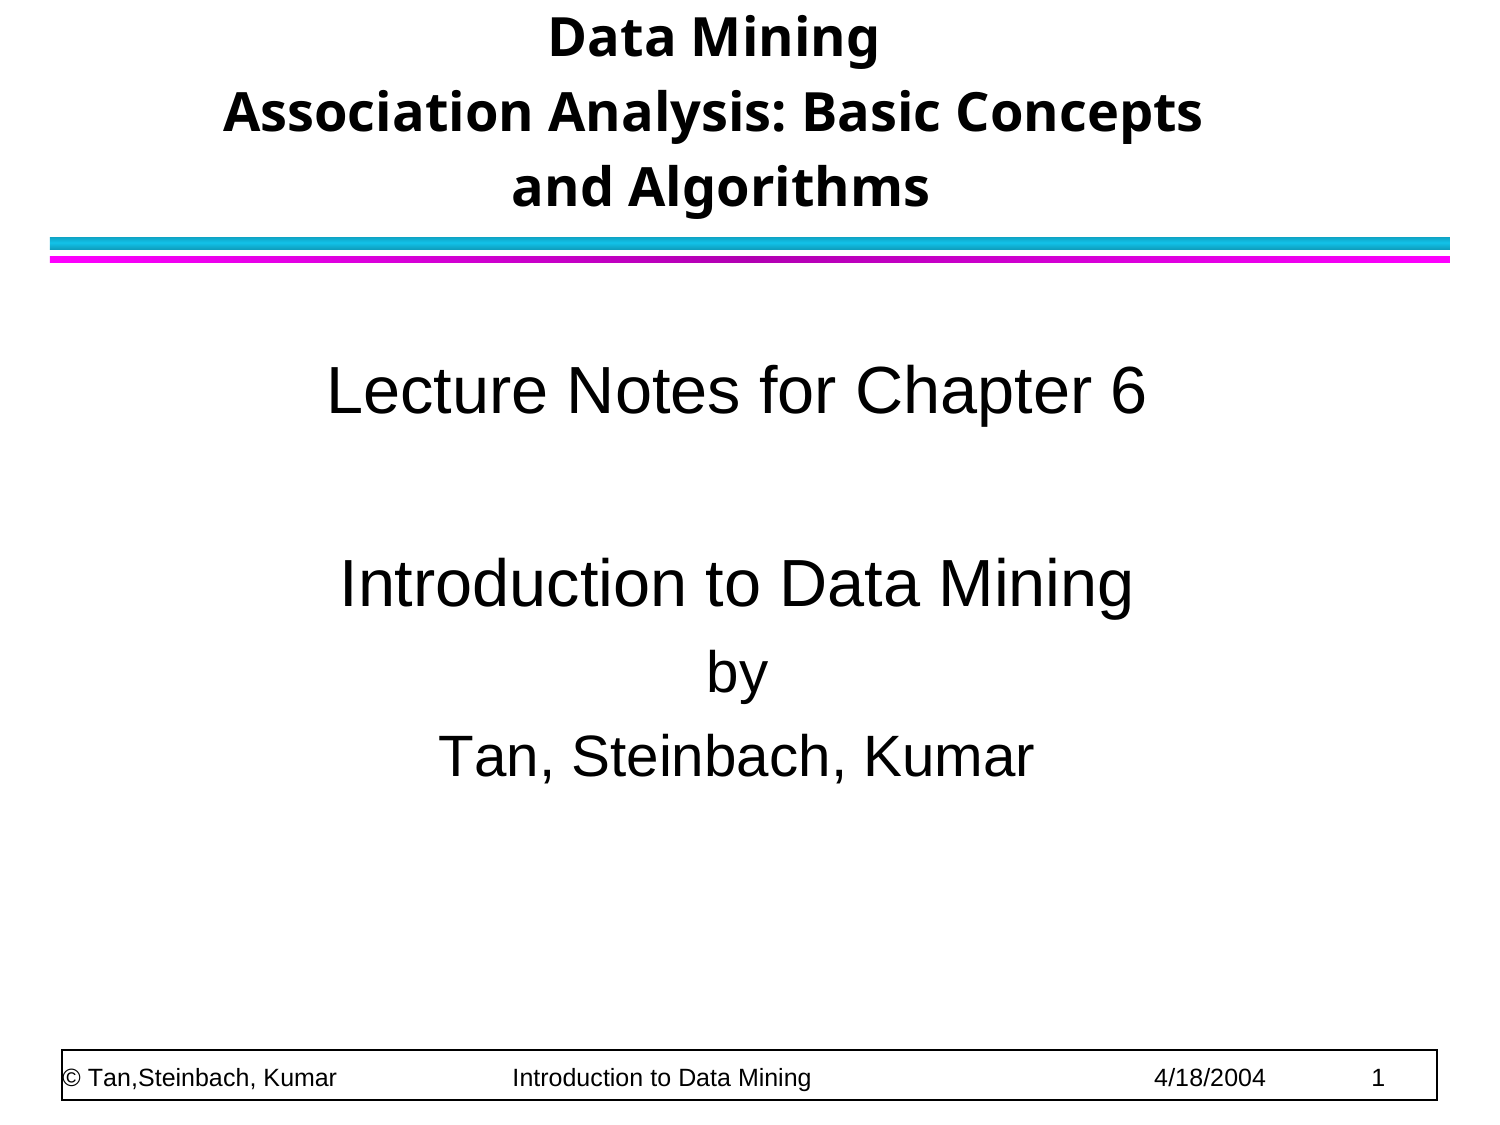

# Data Mining Association Analysis: Basic Concepts and Algorithms
Lecture Notes for Chapter 6
Introduction to Data Mining
by
Tan, Steinbach, Kumar
© Tan,Steinbach, Kumar 	 	Introduction to Data Mining 		 4/18/2004